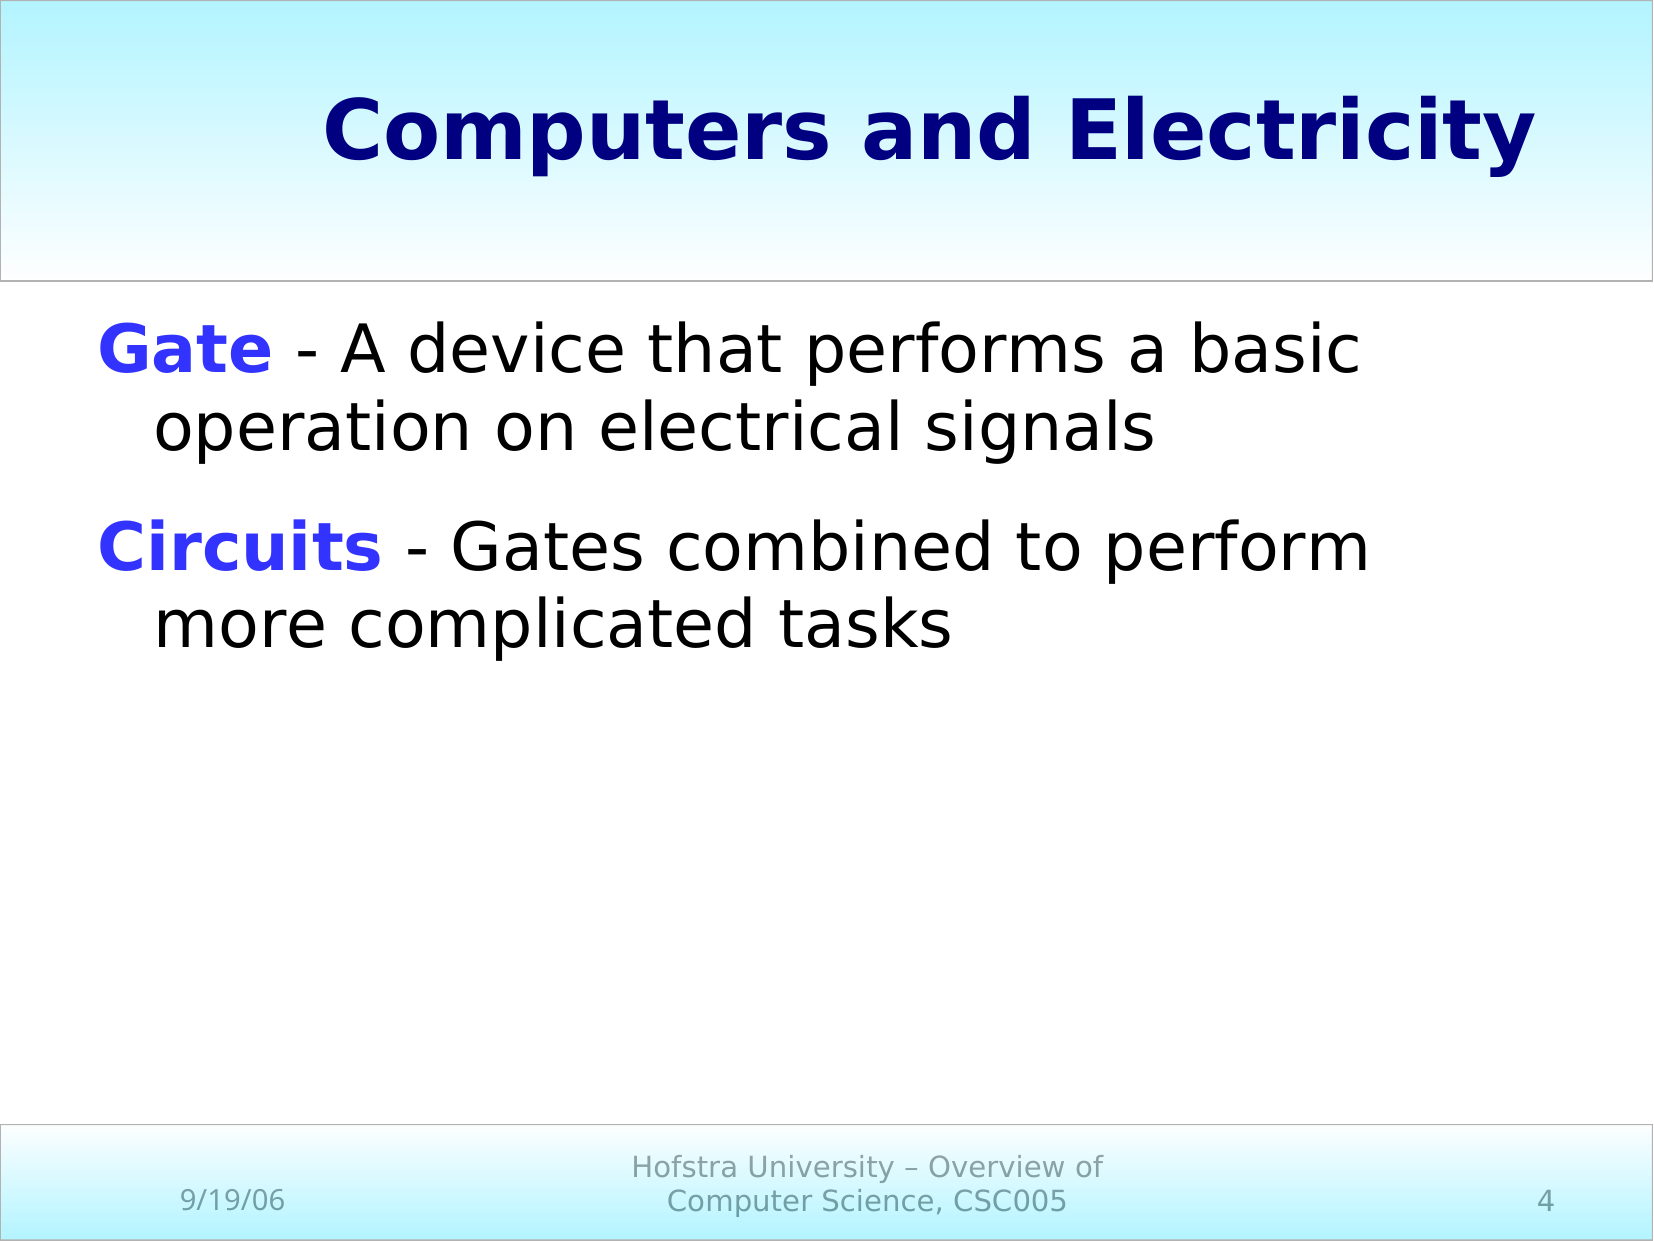

# Computers and Electricity
Gate - A device that performs a basic operation on electrical signals
Circuits - Gates combined to perform more complicated tasks
09/27/06
4